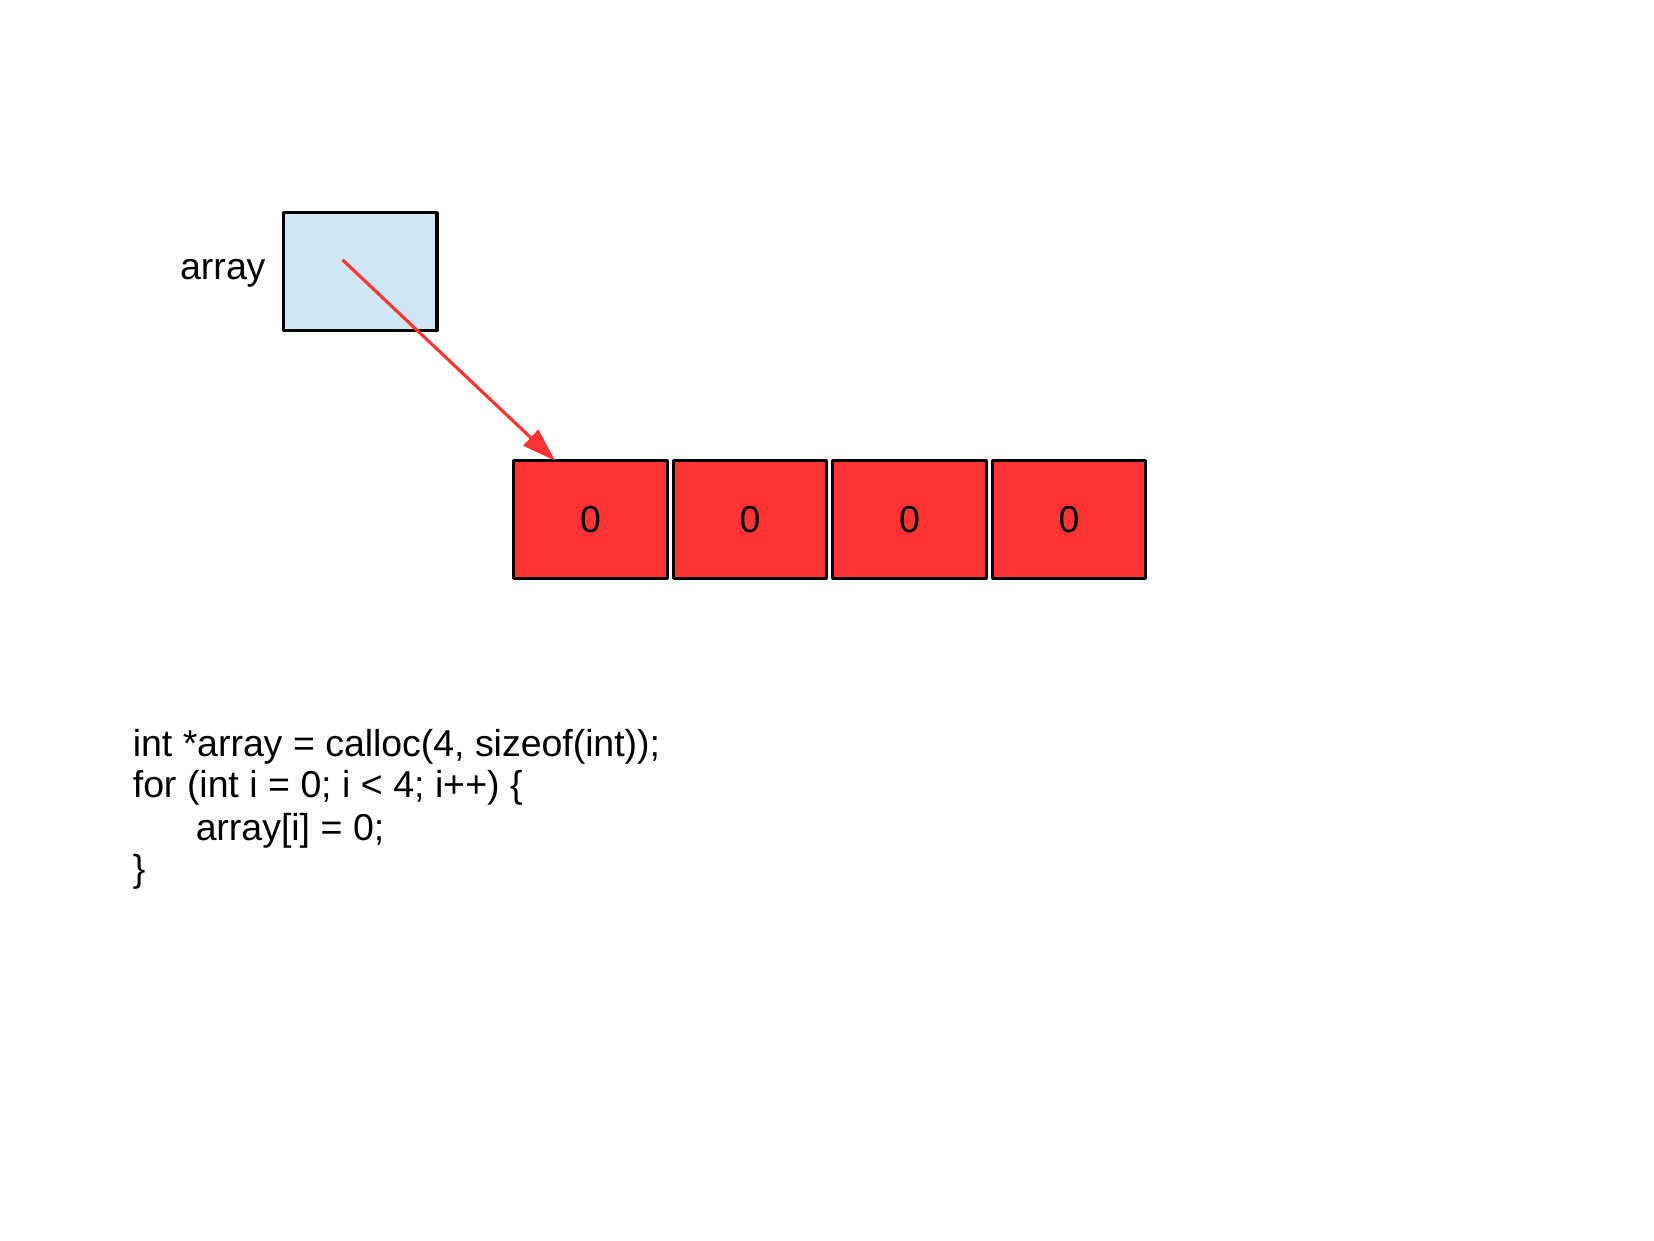

array
0
0
0
0
int *array = calloc(4, sizeof(int));
for (int i = 0; i < 4; i++) {
 array[i] = 0;
}